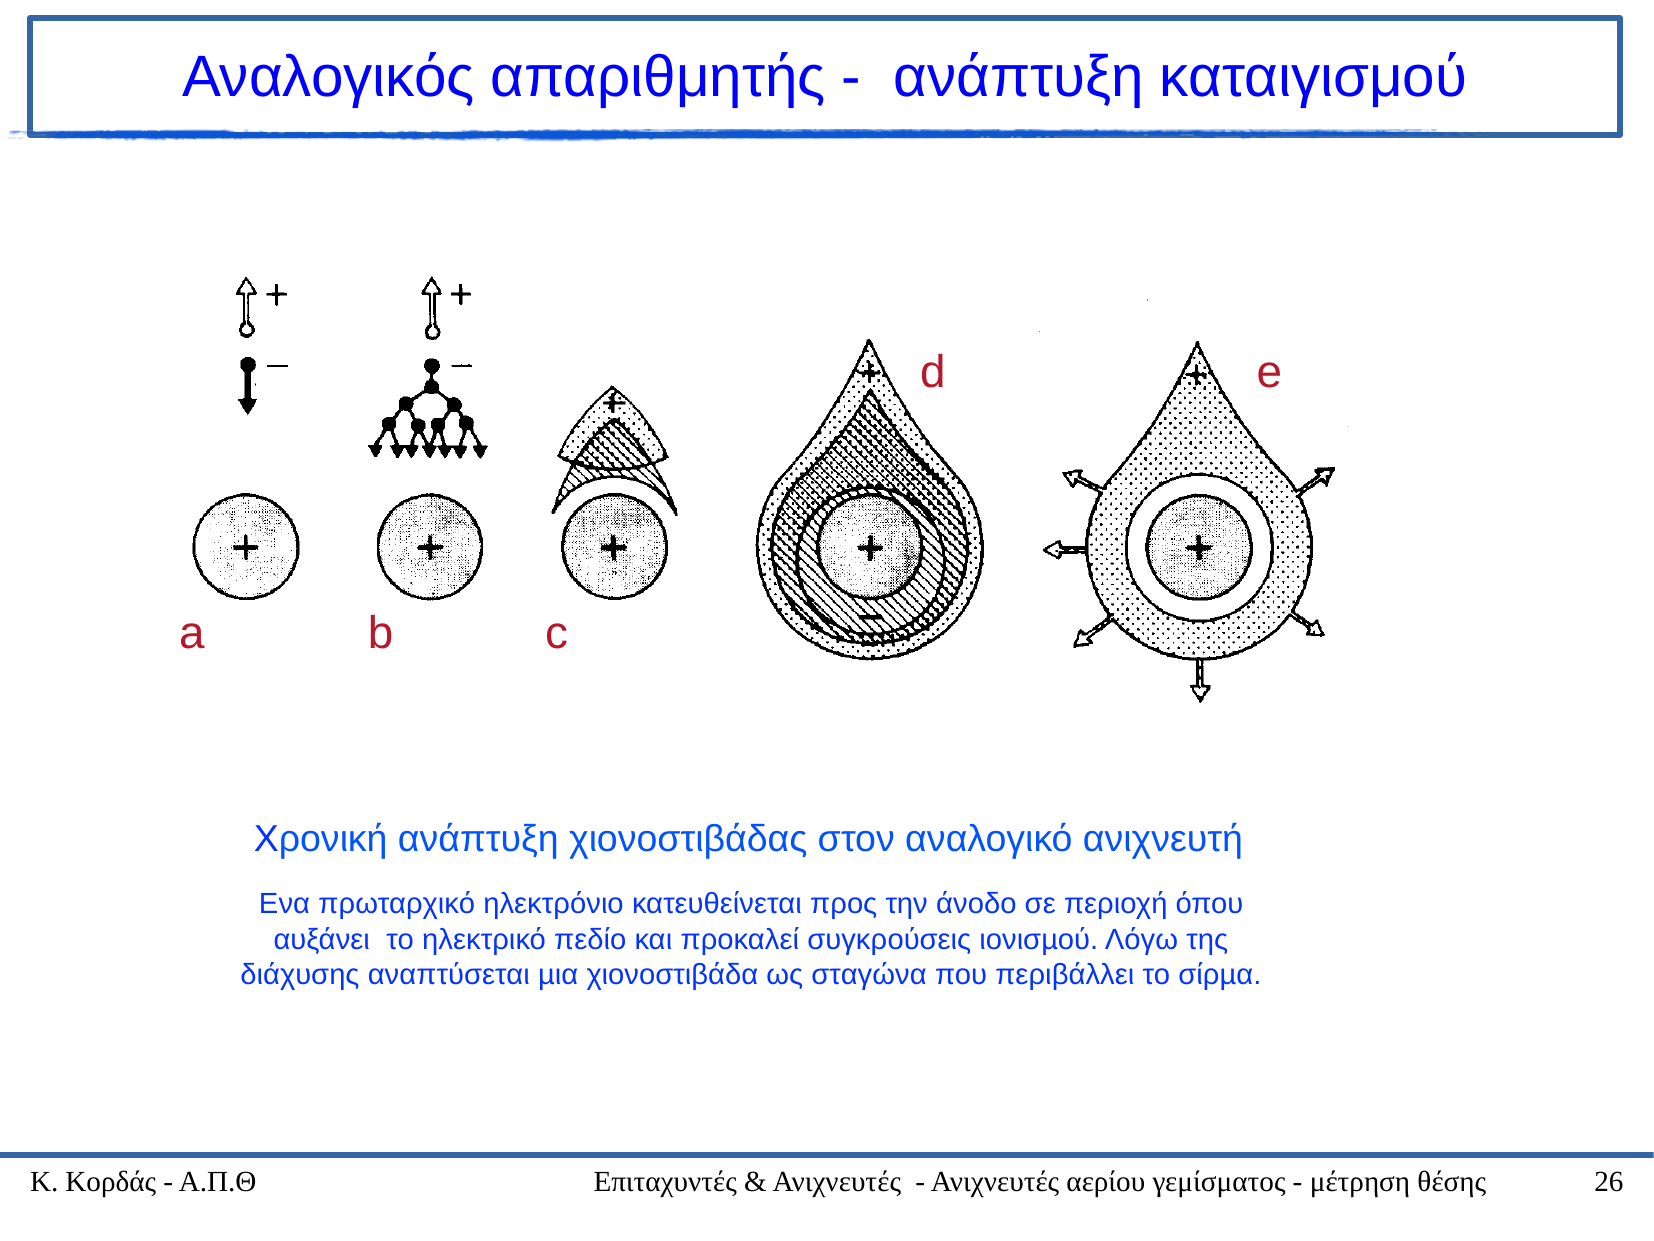

# Αναλογικός απαριθμητής - ανάπτυξη καταιγισμού
d
e
a
b
c
Xρονική ανάπτυξη χιονοστιβάδας στον αναλογικό ανιχνευτή
Ενα πρωταρχικό ηλεκτρόνιο κατευθείνεται προς την άνοδο σε περιοχή όπου
αυξάνει το ηλεκτρικό πεδίο και προκαλεί συγκρούσεις ιονισµού. Λόγω της
διάχυσης αναπτύσεται µια χιονοστιβάδα ως σταγώνα που περιβάλλει το σίρµα.
Κ. Κορδάς - Α.Π.Θ
Επιταχυντές & Ανιχνευτές - Ανιχνευτές αερίου γεμίσματος - μέτρηση θέσης
26